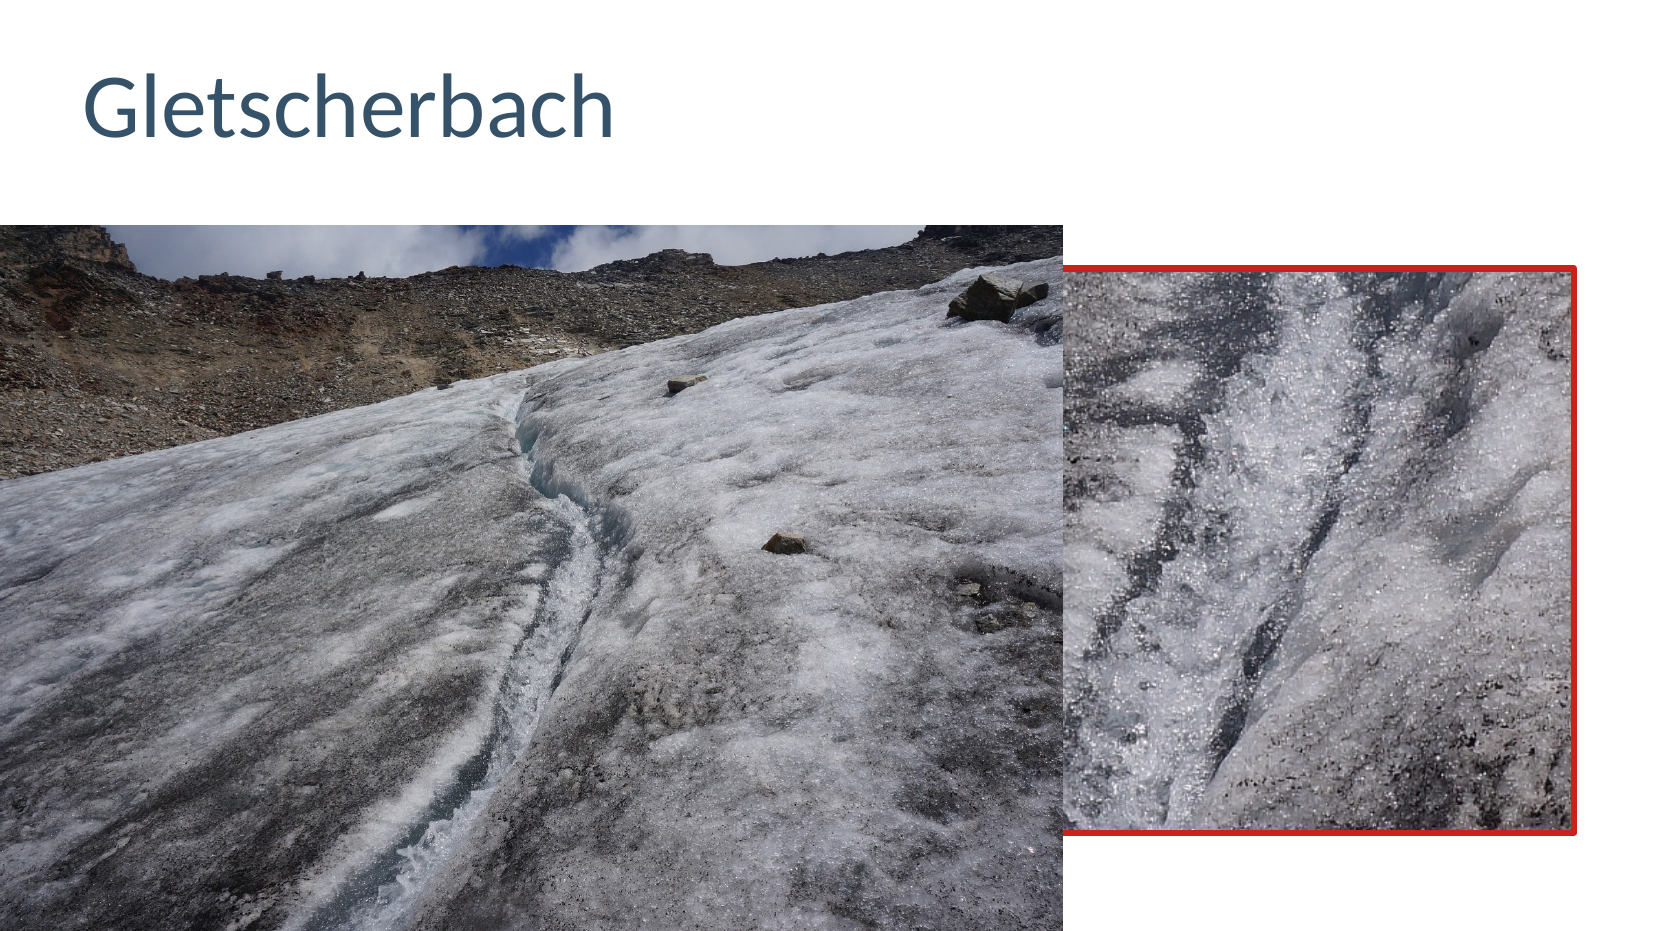

# Gletscherbach
Ein Bach gräbt sich in den Gletscher ein.